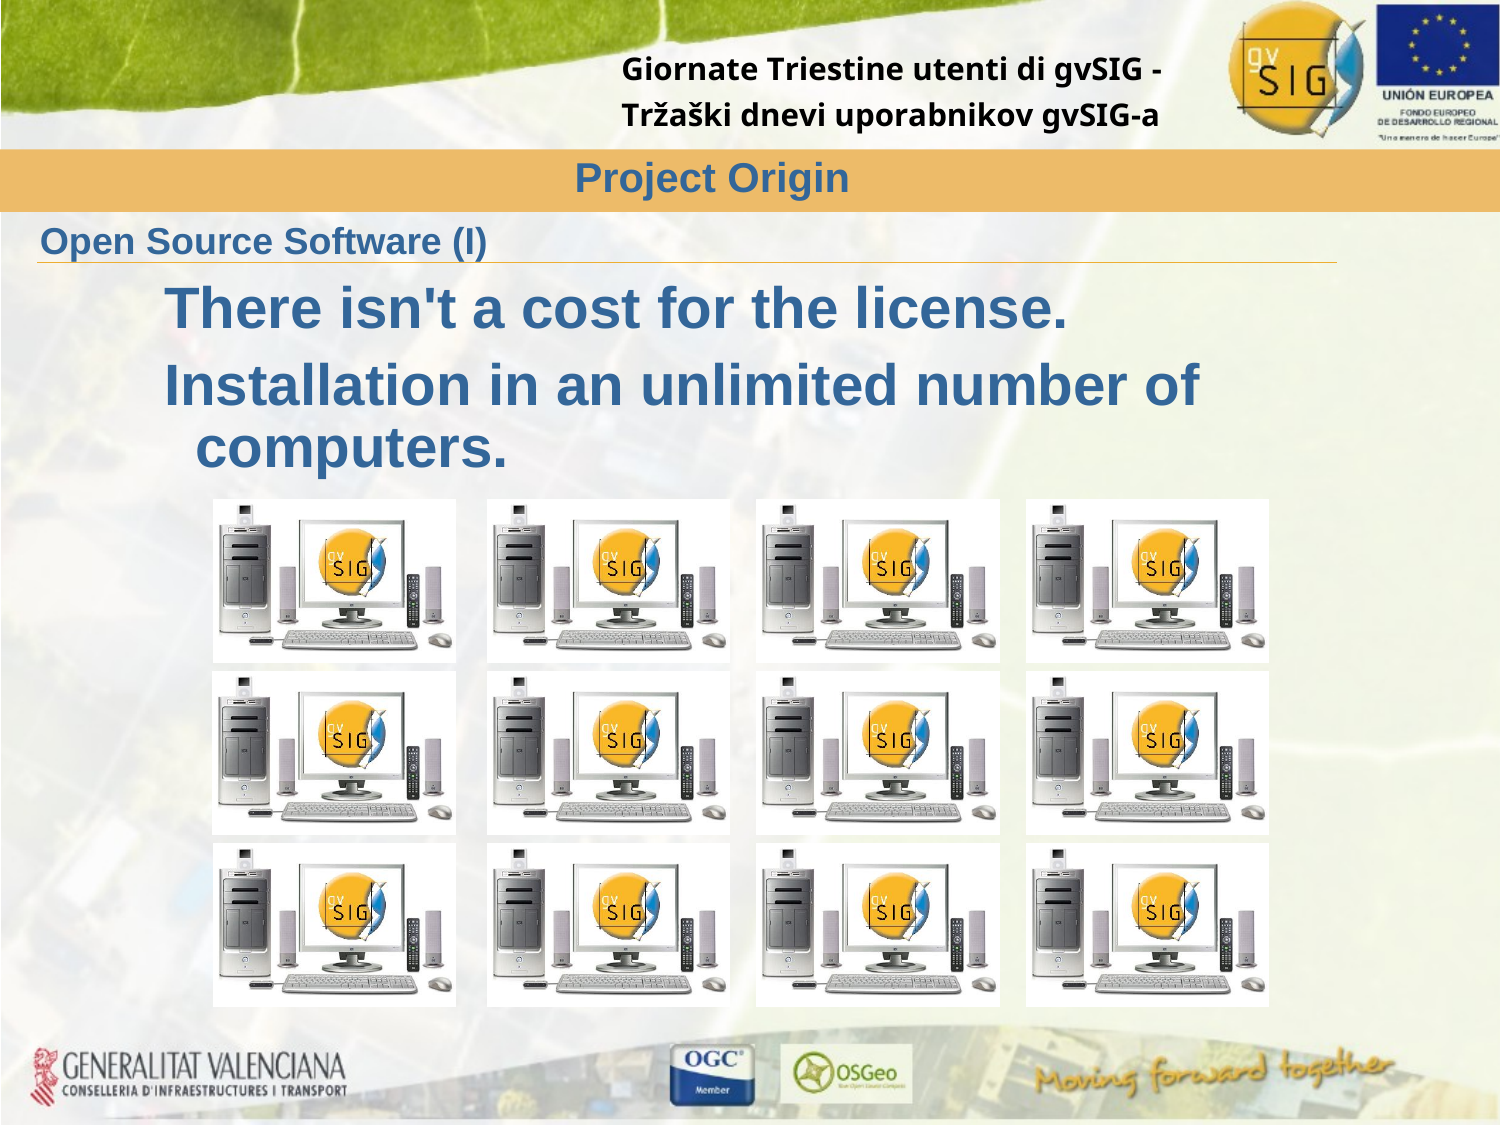

Project Origin
Open Source Software (I)
# There isn't a cost for the license.
 Installation in an unlimited number of computers.